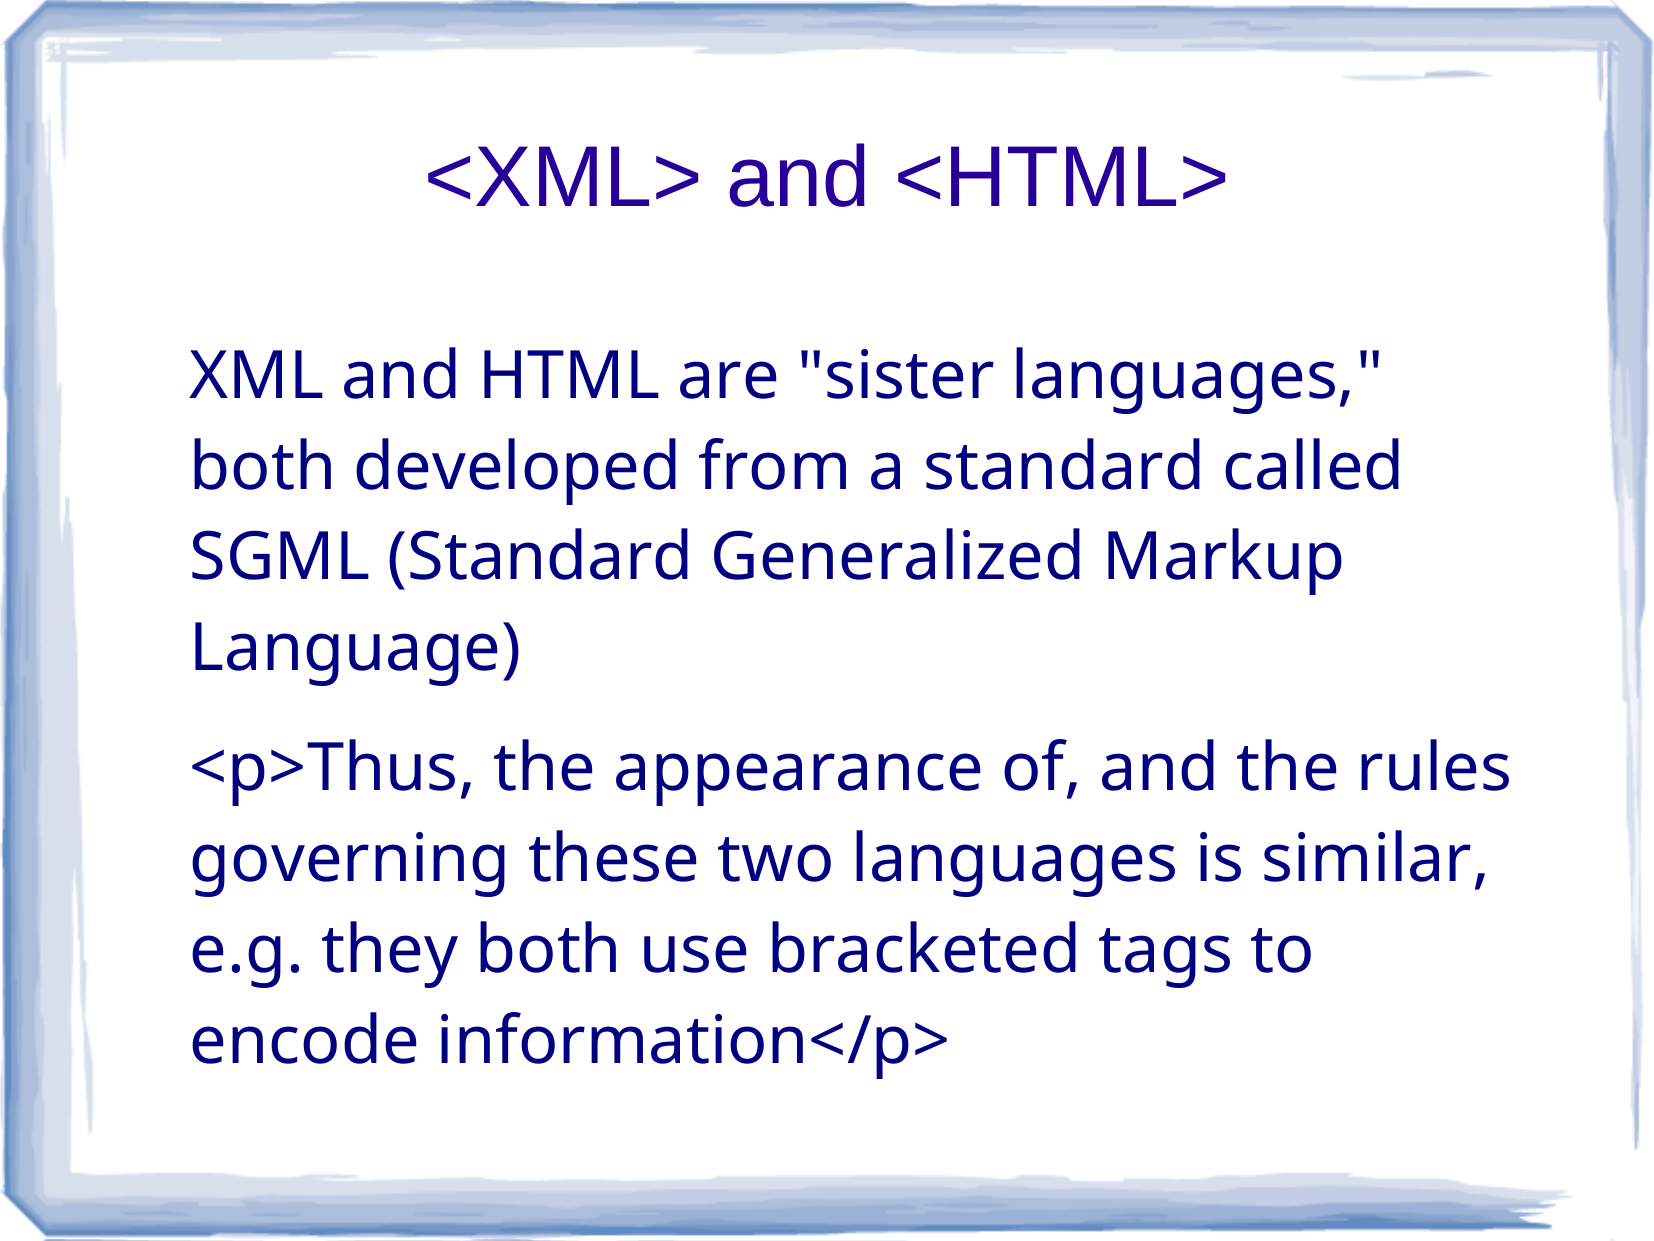

# <XML> and <HTML>
XML and HTML are "sister languages," both developed from a standard called SGML (Standard Generalized Markup Language)
<p>Thus, the appearance of, and the rules governing these two languages is similar, e.g. they both use bracketed tags to encode information</p>